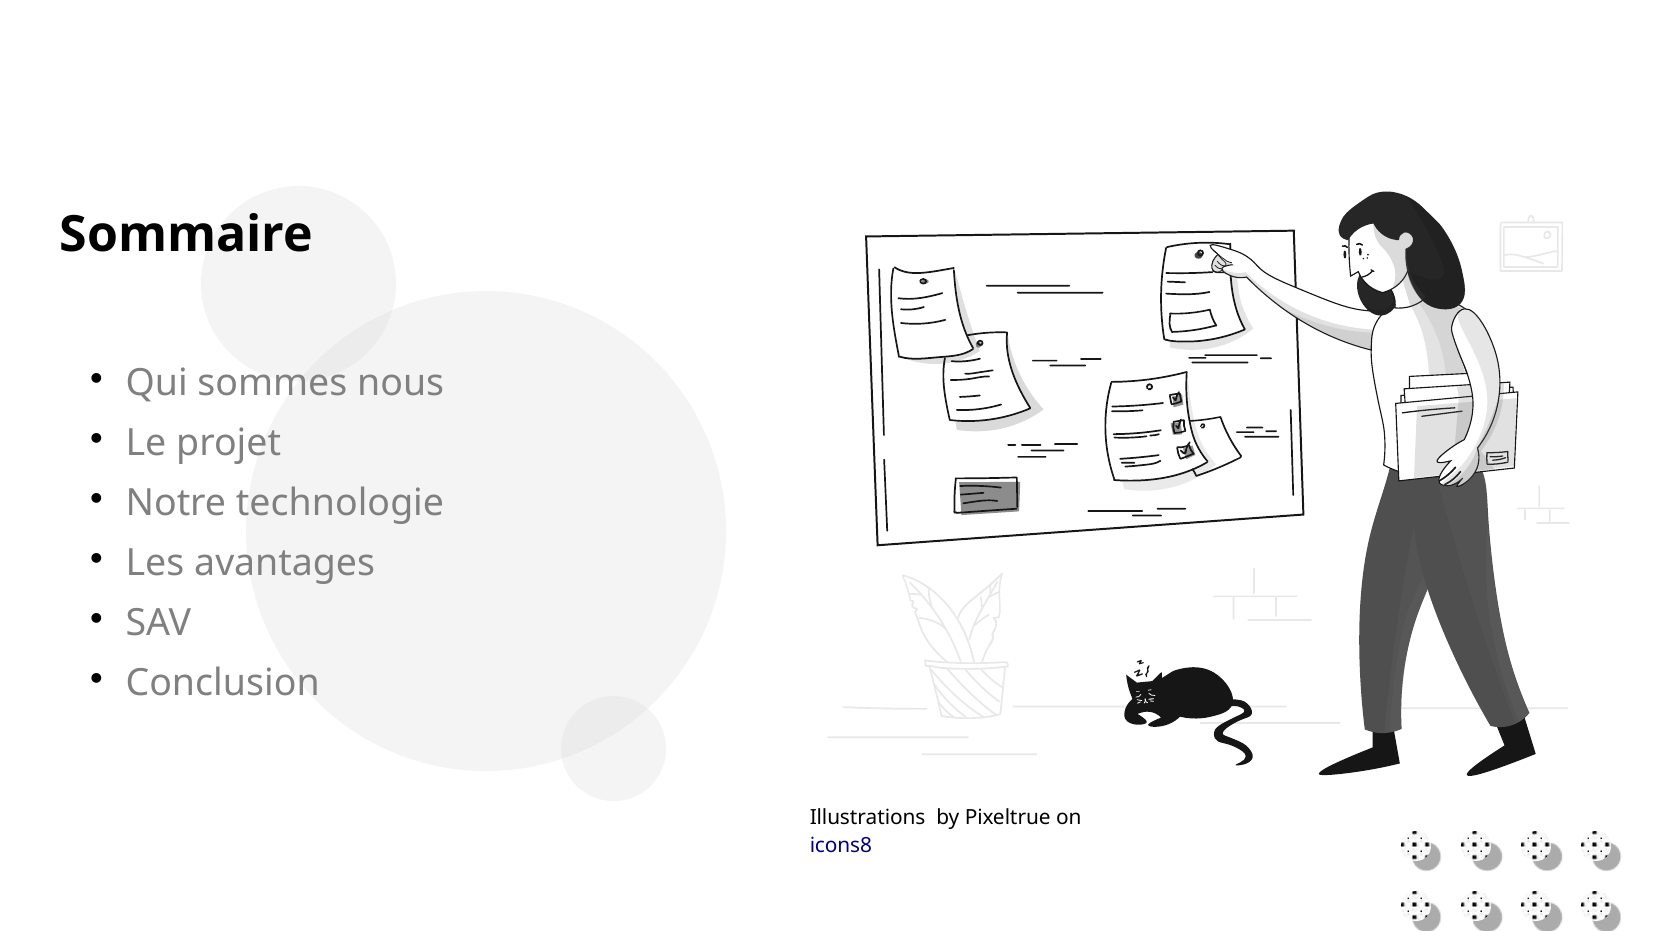

Sommaire
Qui sommes nous
Le projet
Notre technologie
Les avantages
SAV
Conclusion